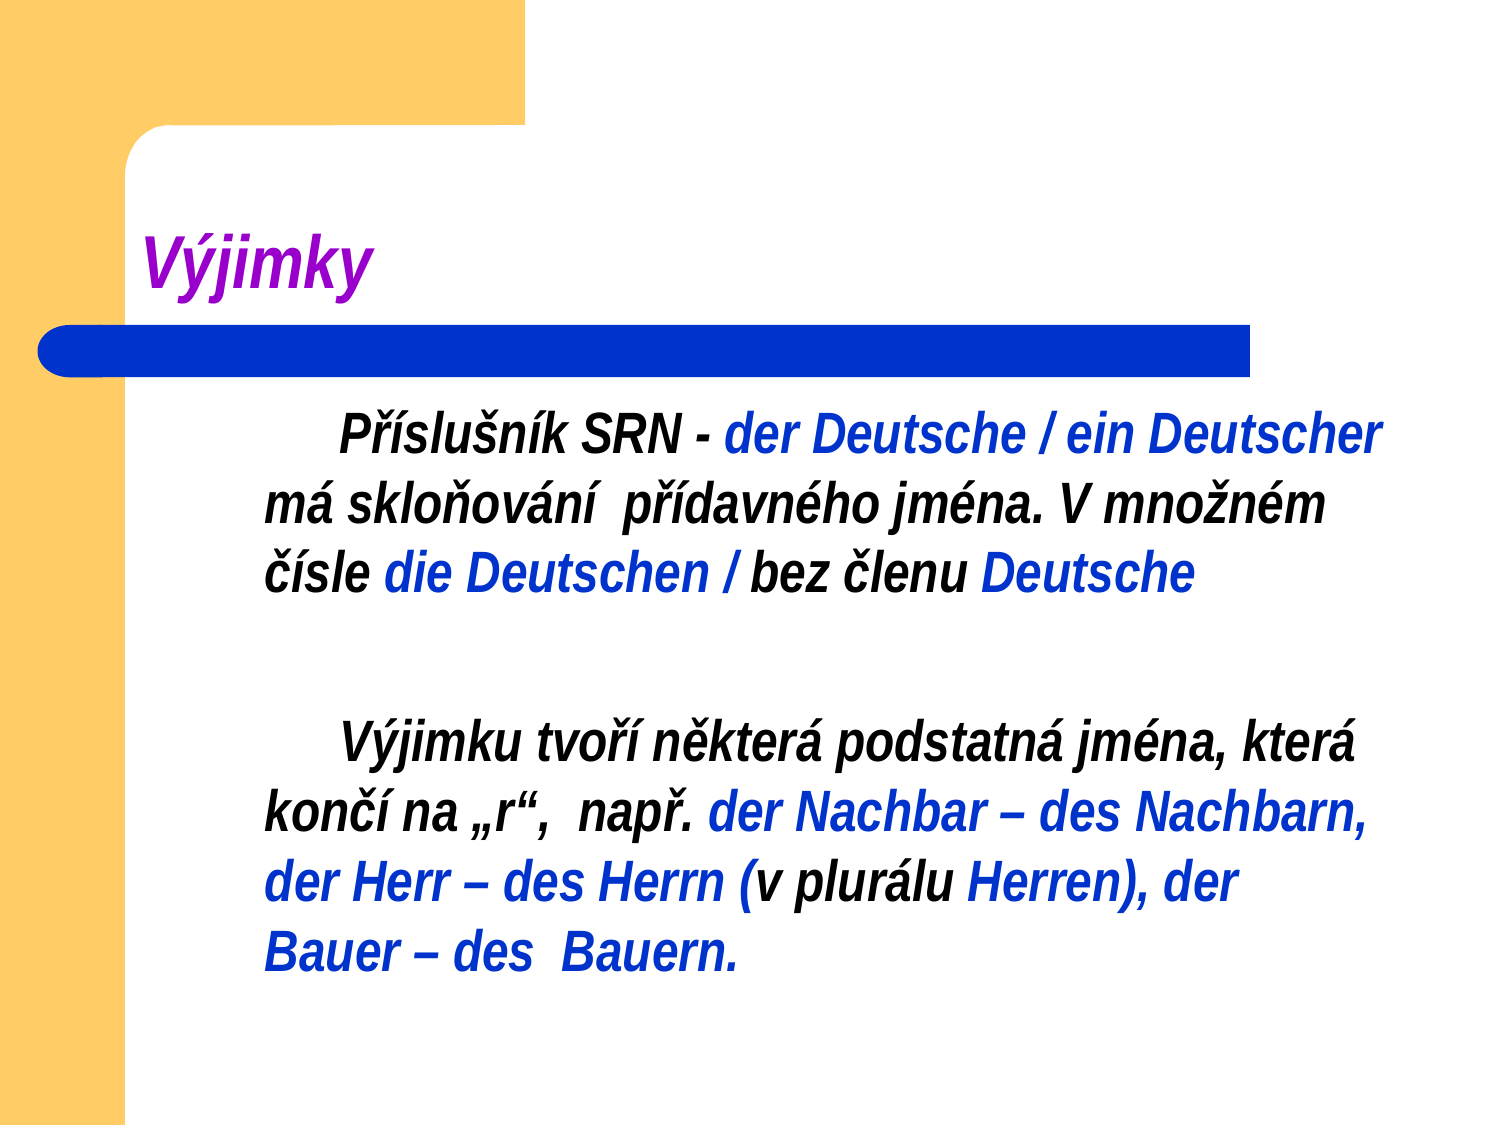

# Výjimky
 	Příslušník SRN - der Deutsche / ein Deutscher má skloňování přídavného jména. V množném čísle die Deutschen / bez členu Deutsche
	Výjimku tvoří některá podstatná jména, která končí na „r“, např. der Nachbar – des Nachbarn, der Herr – des Herrn (v plurálu Herren), der Bauer – des  Bauern.